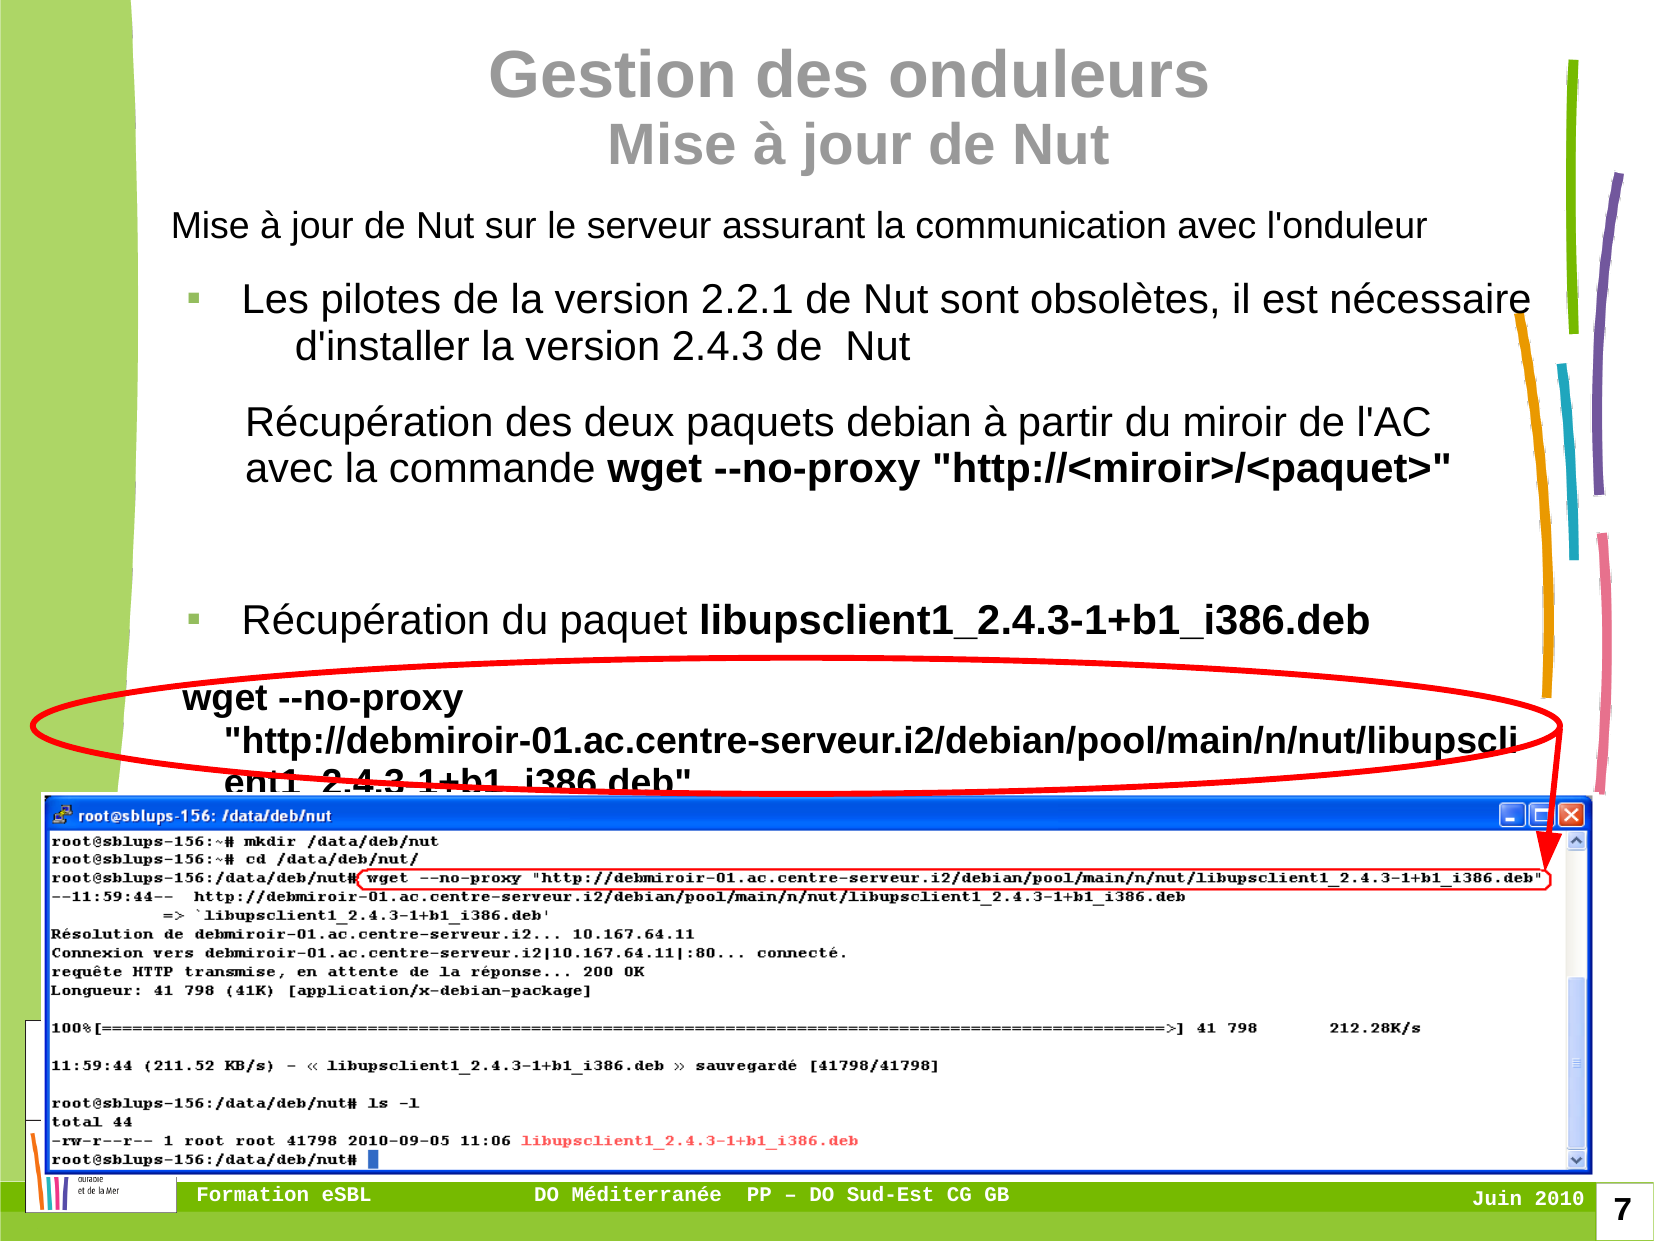

# Gestion des onduleurs Mise à jour de Nut
Mise à jour de Nut sur le serveur assurant la communication avec l'onduleur
Les pilotes de la version 2.2.1 de Nut sont obsolètes, il est nécessaire d'installer la version 2.4.3 de Nut
 Récupération des deux paquets debian à partir du miroir de l'AC
 avec la commande wget --no-proxy "http://<miroir>/<paquet>"
Récupération du paquet libupsclient1_2.4.3-1+b1_i386.deb
 wget --no-proxy "http://debmiroir-01.ac.centre-serveur.i2/debian/pool/main/n/nut/libupsclient1_2.4.3-1+b1_i386.deb"
7